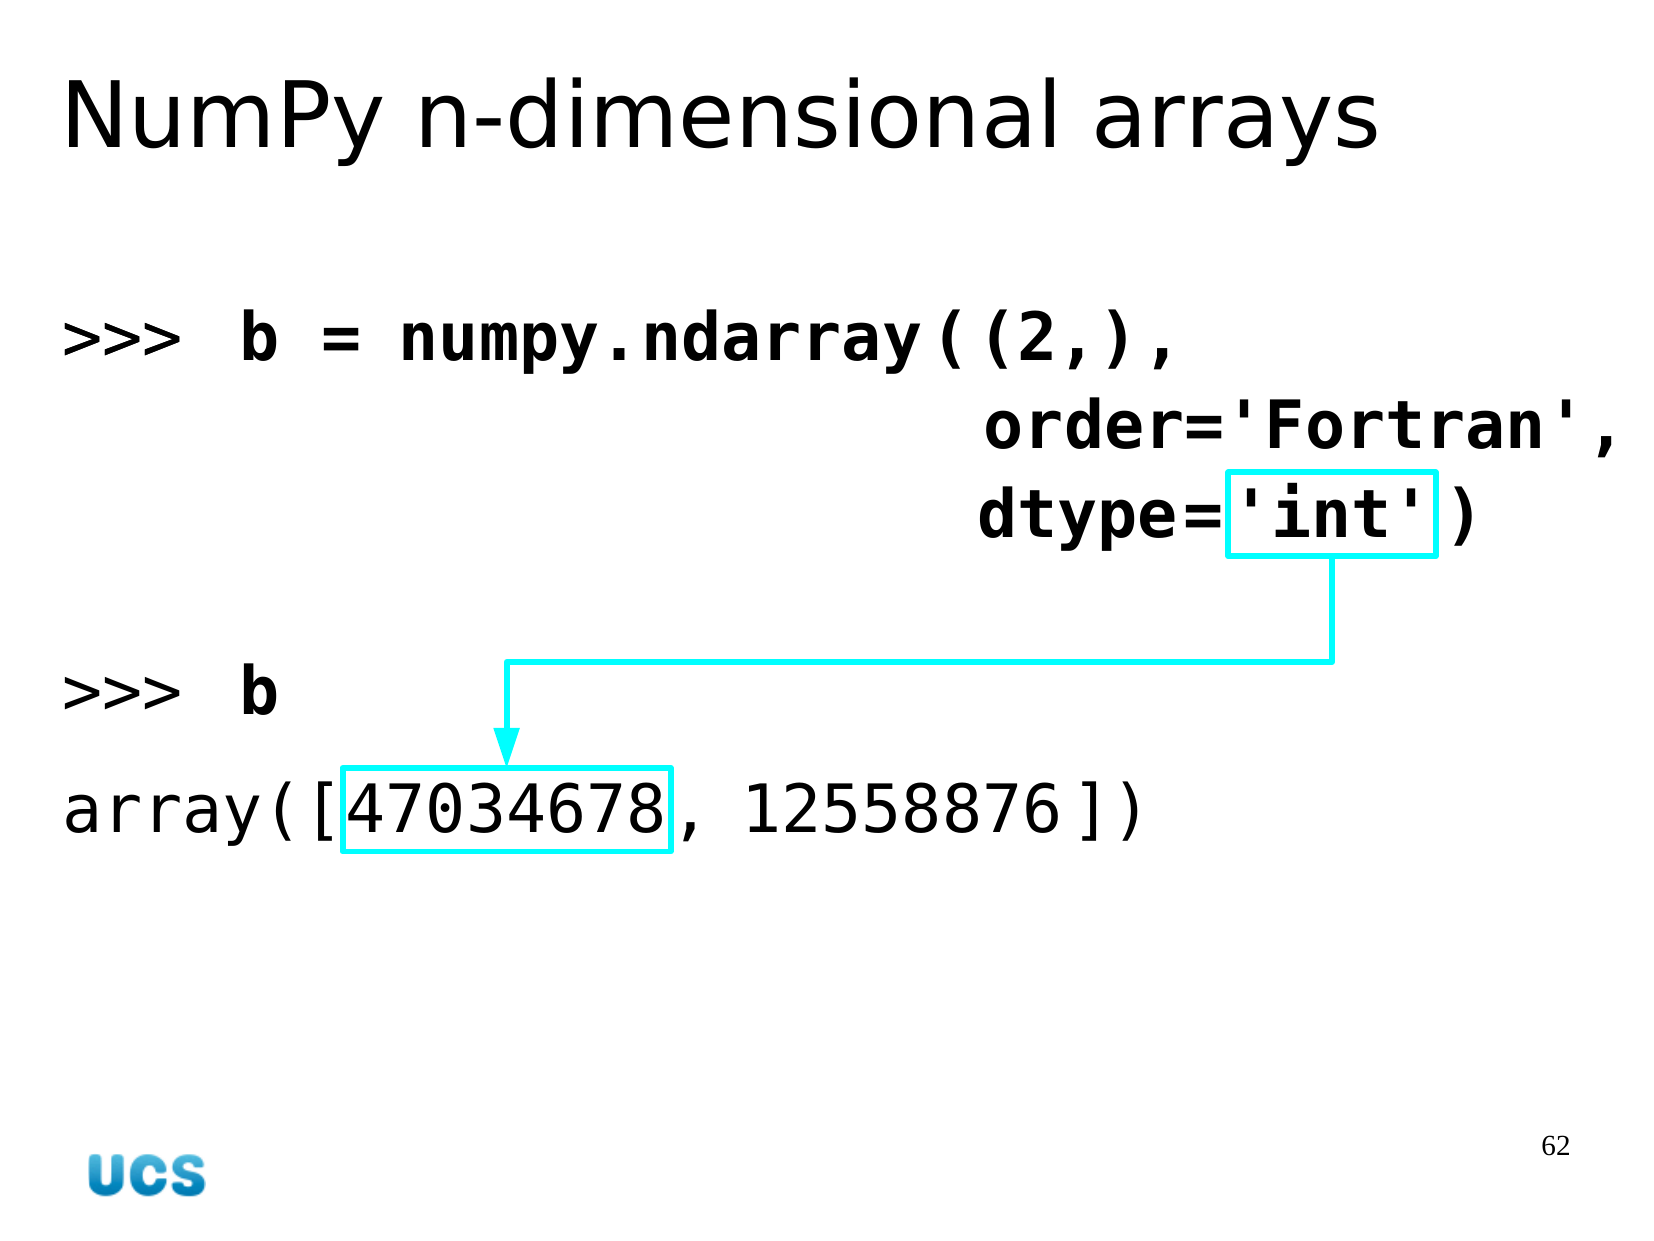

NumPy n-dimensional arrays
>>>
>>>
b
=
numpy
.
ndarray
(
(2,)
,
order='Fortran',
dtype
=
'int'
)
>>>
b
,
array([
47034678
12558876
])
62